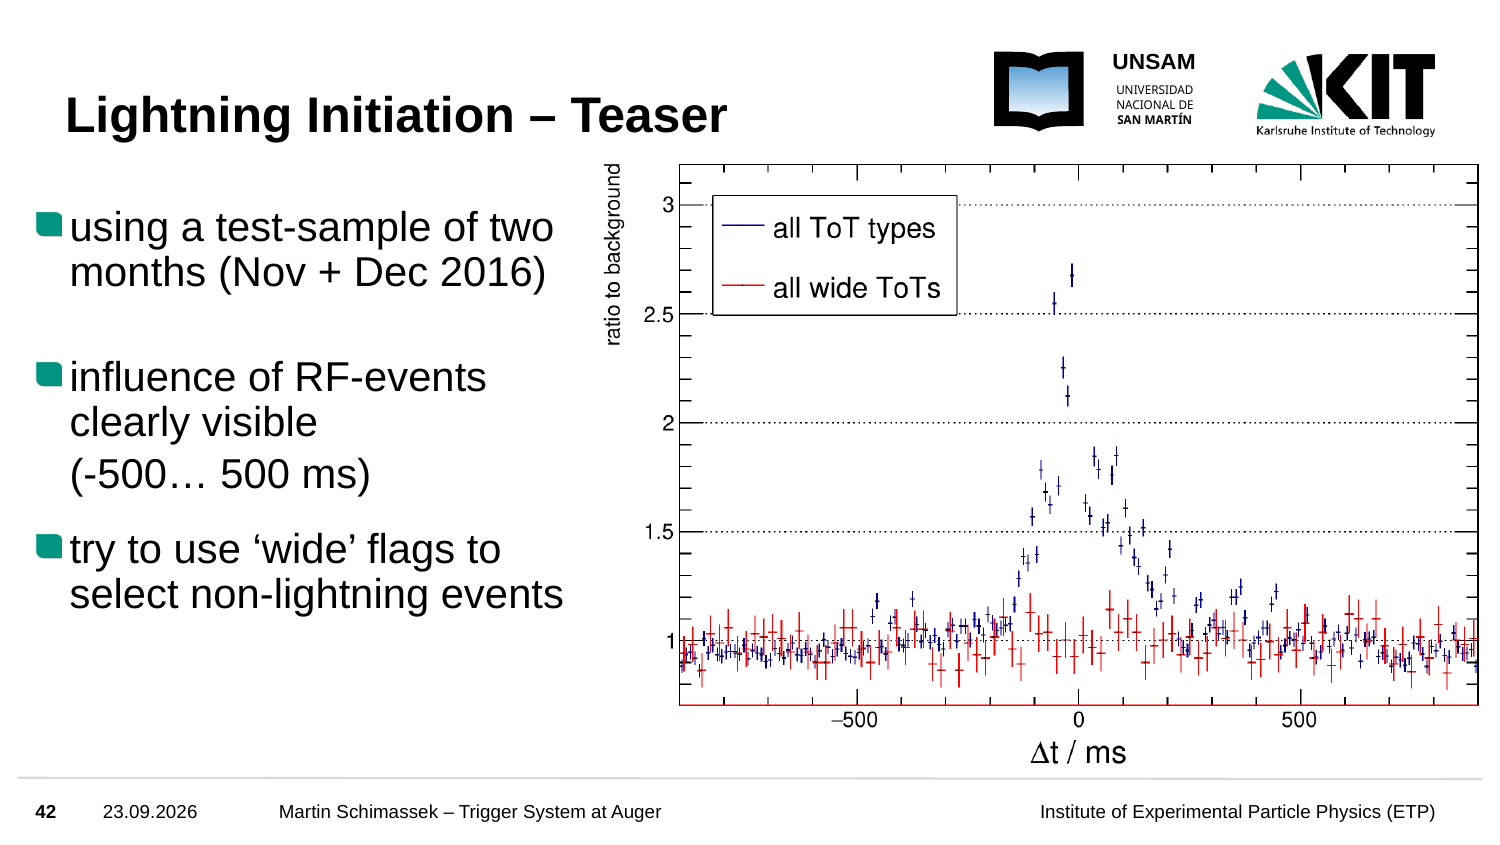

# Lightning Initiation – Teaser
using a test-sample of two months (Nov + Dec 2016)
influence of RF-events clearly visible
(-500… 500 ms)
try to use ‘wide’ flags to select non-lightning events